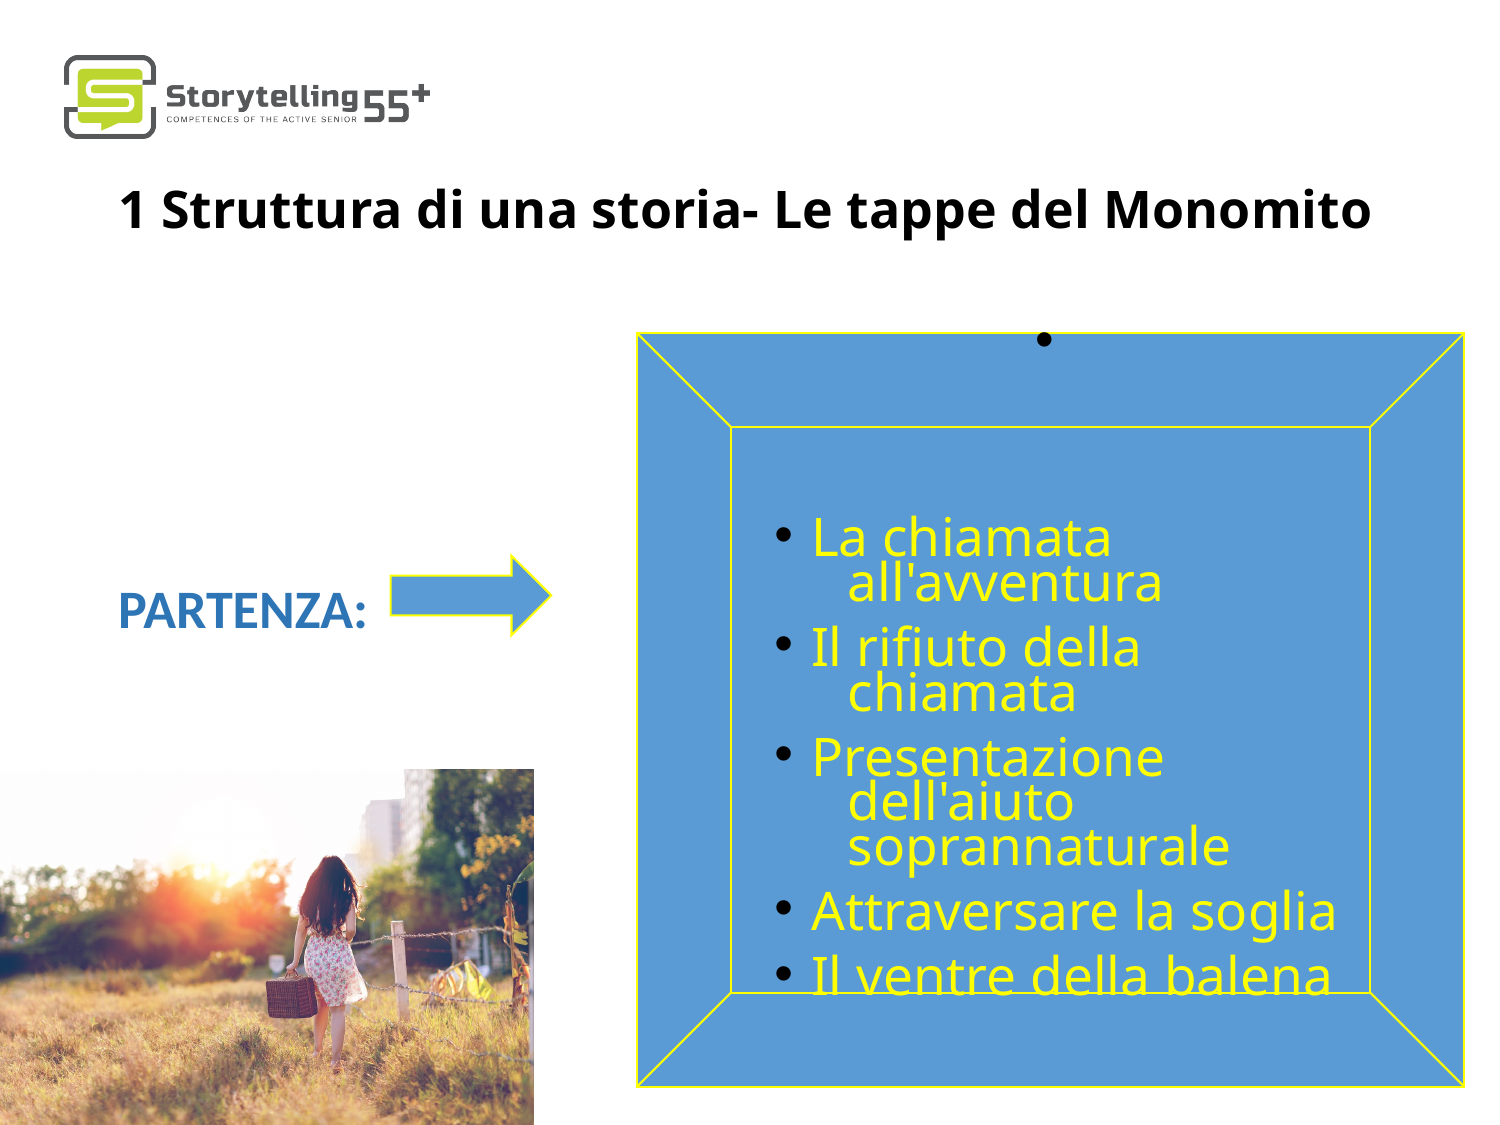

# 1 Struttura di una storia- Le tappe del Monomito
PARTENZA:
La chiamata all'avventura
Il rifiuto della chiamata
Presentazione dell'aiuto soprannaturale
Attraversare la soglia
Il ventre della balena